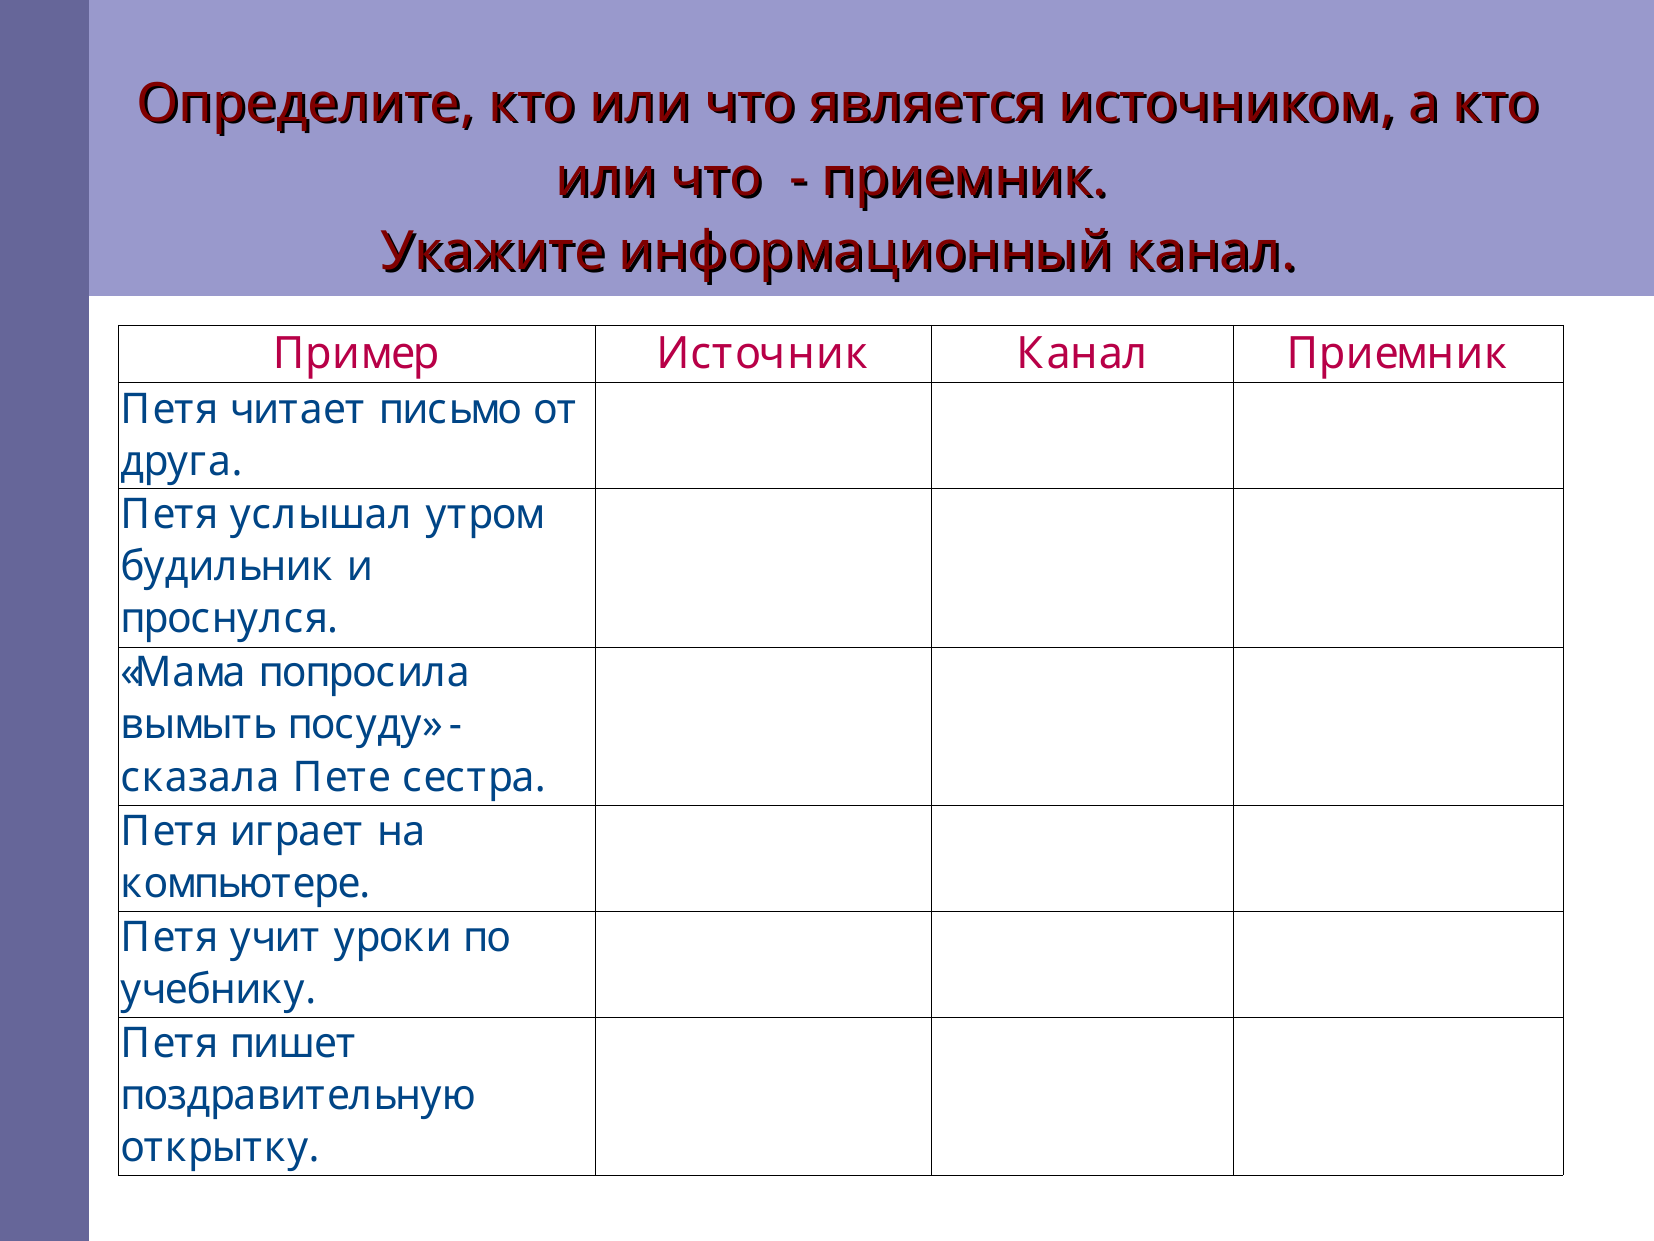

Определите, кто или что является источником, а кто или что - приемник.
Укажите информационный канал.